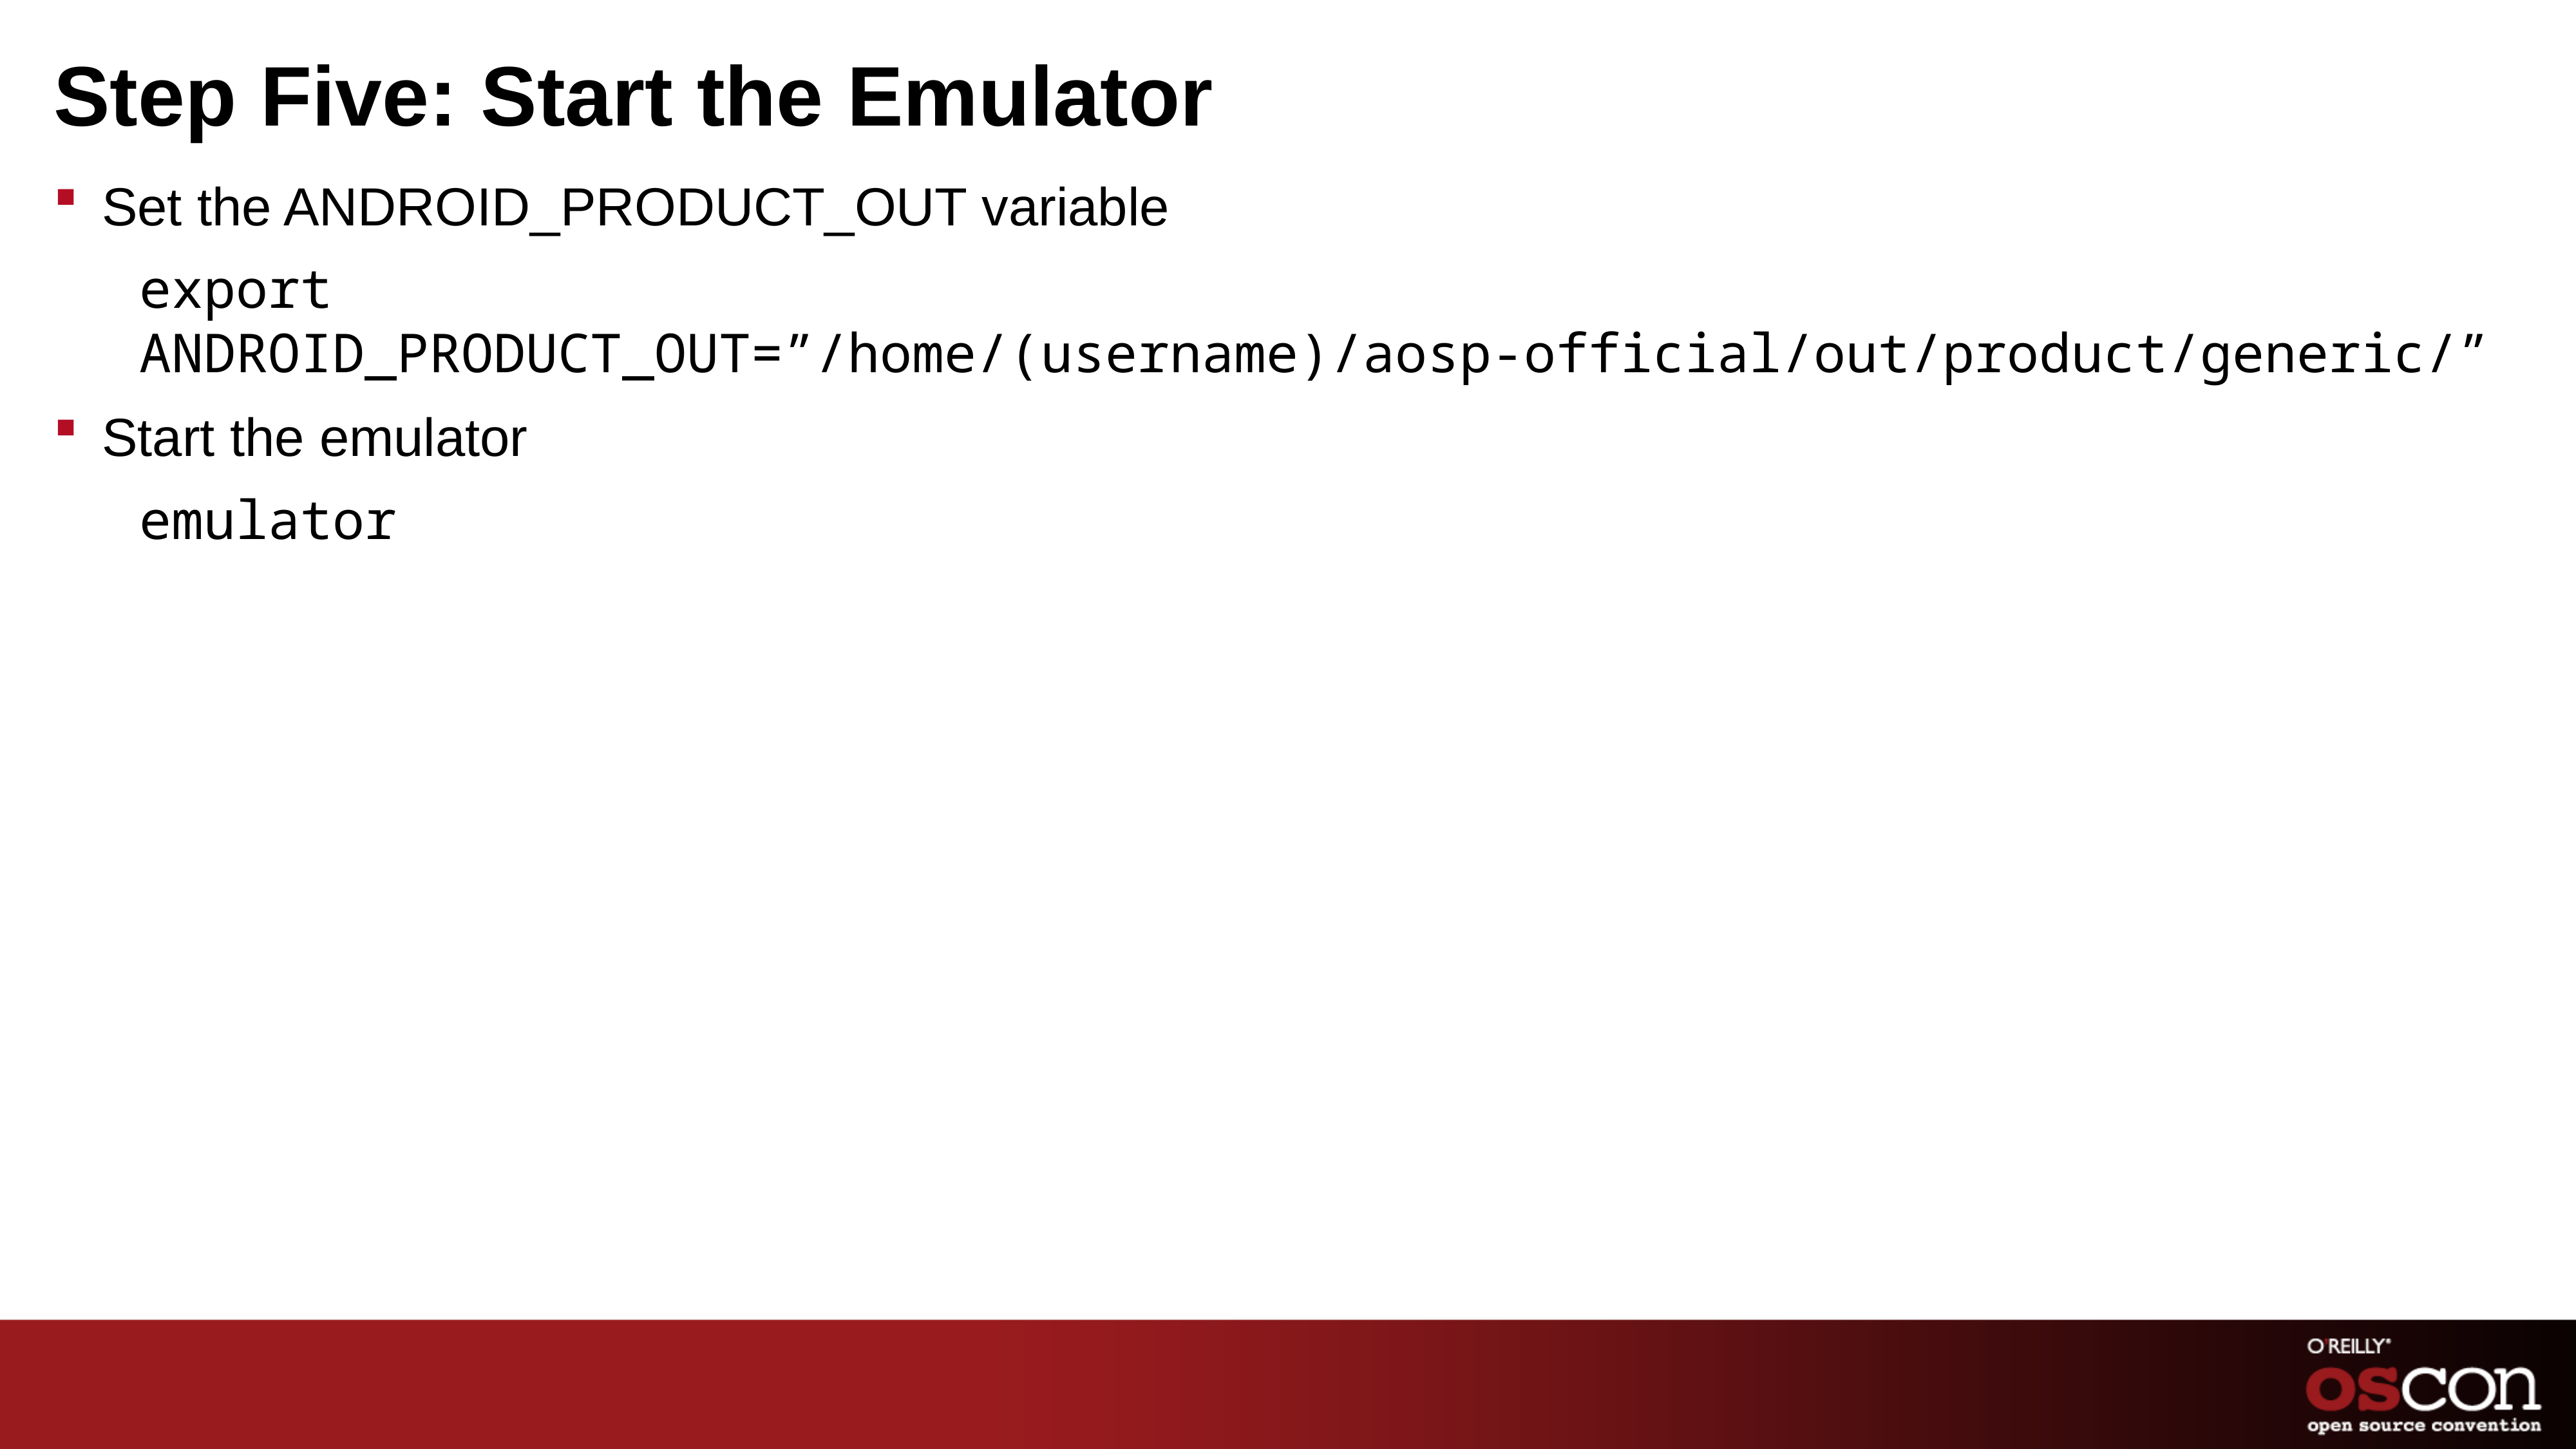

# Step Five: Start the Emulator
Set the ANDROID_PRODUCT_OUT variable
export ANDROID_PRODUCT_OUT=”/home/(username)/aosp-official/out/product/generic/”
Start the emulator
emulator